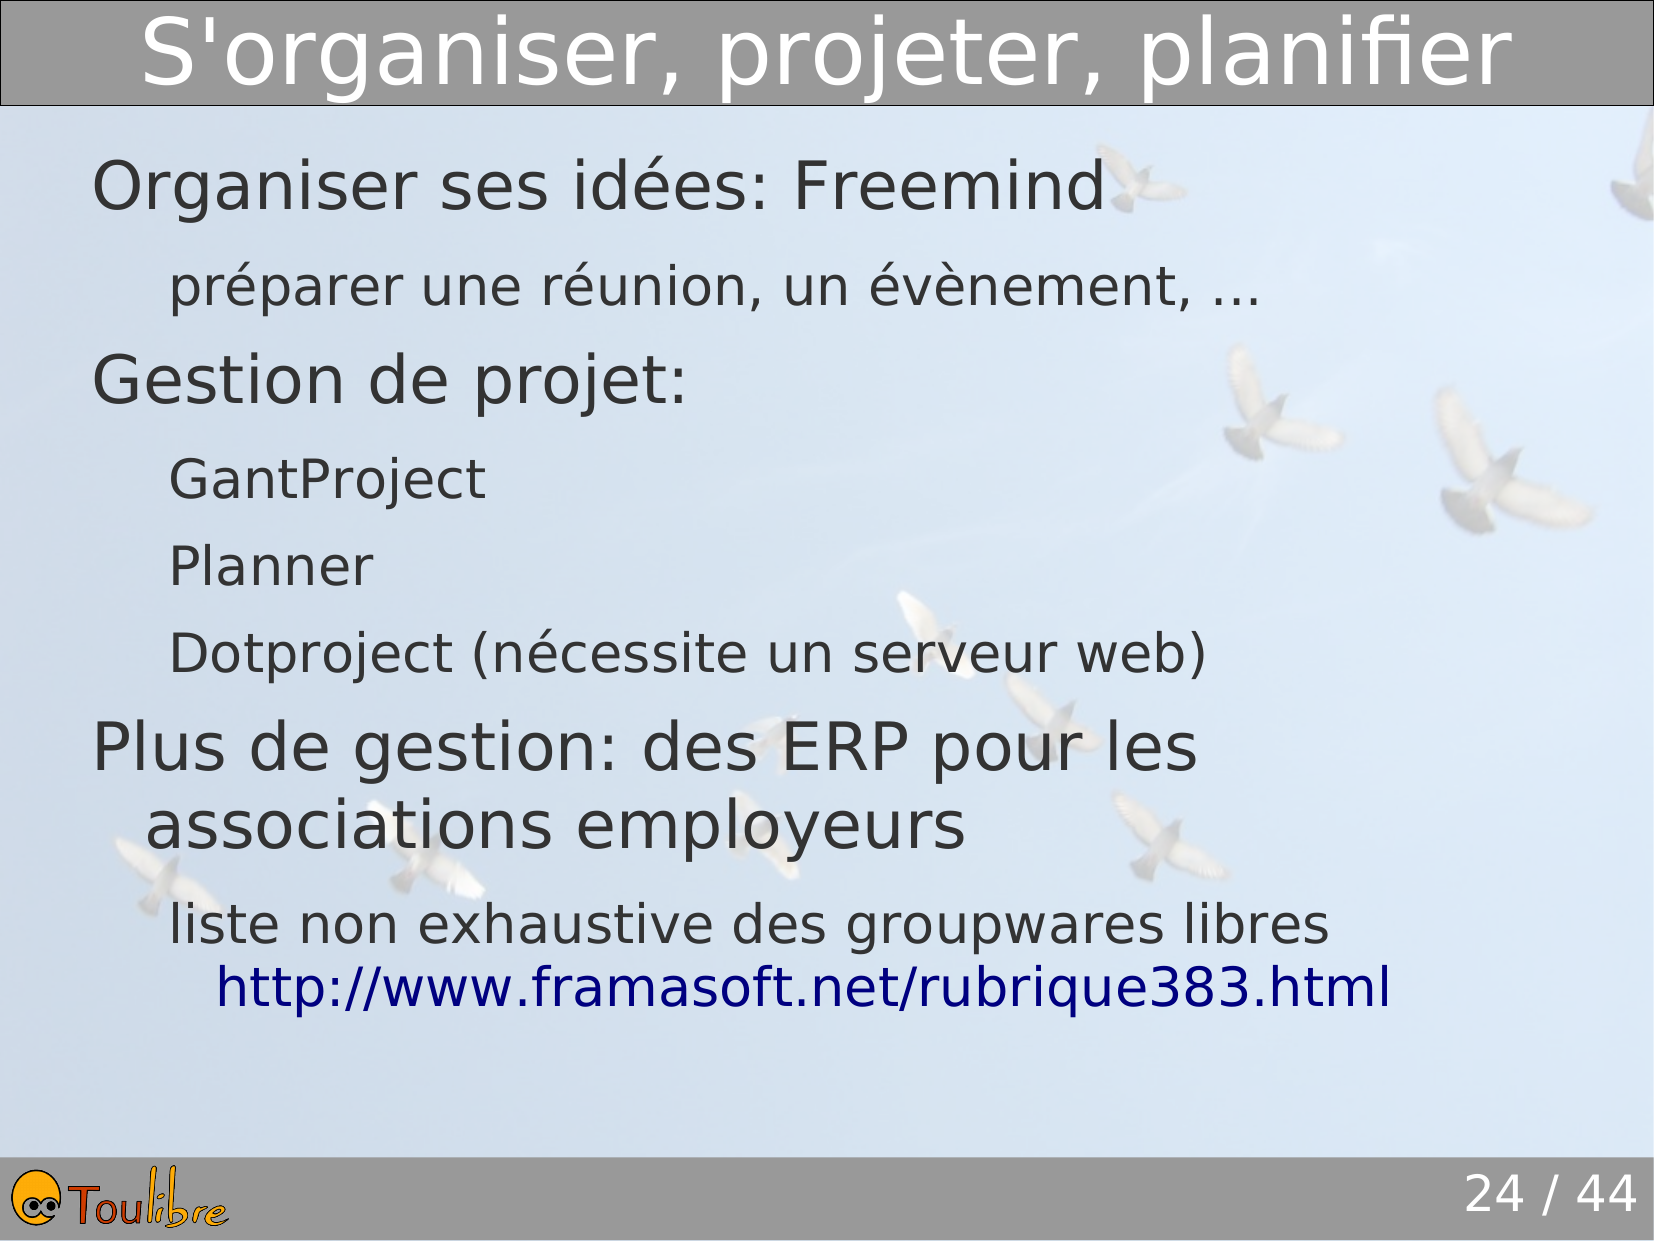

# S'organiser, projeter, planifier
Organiser ses idées: Freemind
préparer une réunion, un évènement, ...
Gestion de projet:
GantProject
Planner
Dotproject (nécessite un serveur web)
Plus de gestion: des ERP pour les associations employeurs
liste non exhaustive des groupwares libres http://www.framasoft.net/rubrique383.html